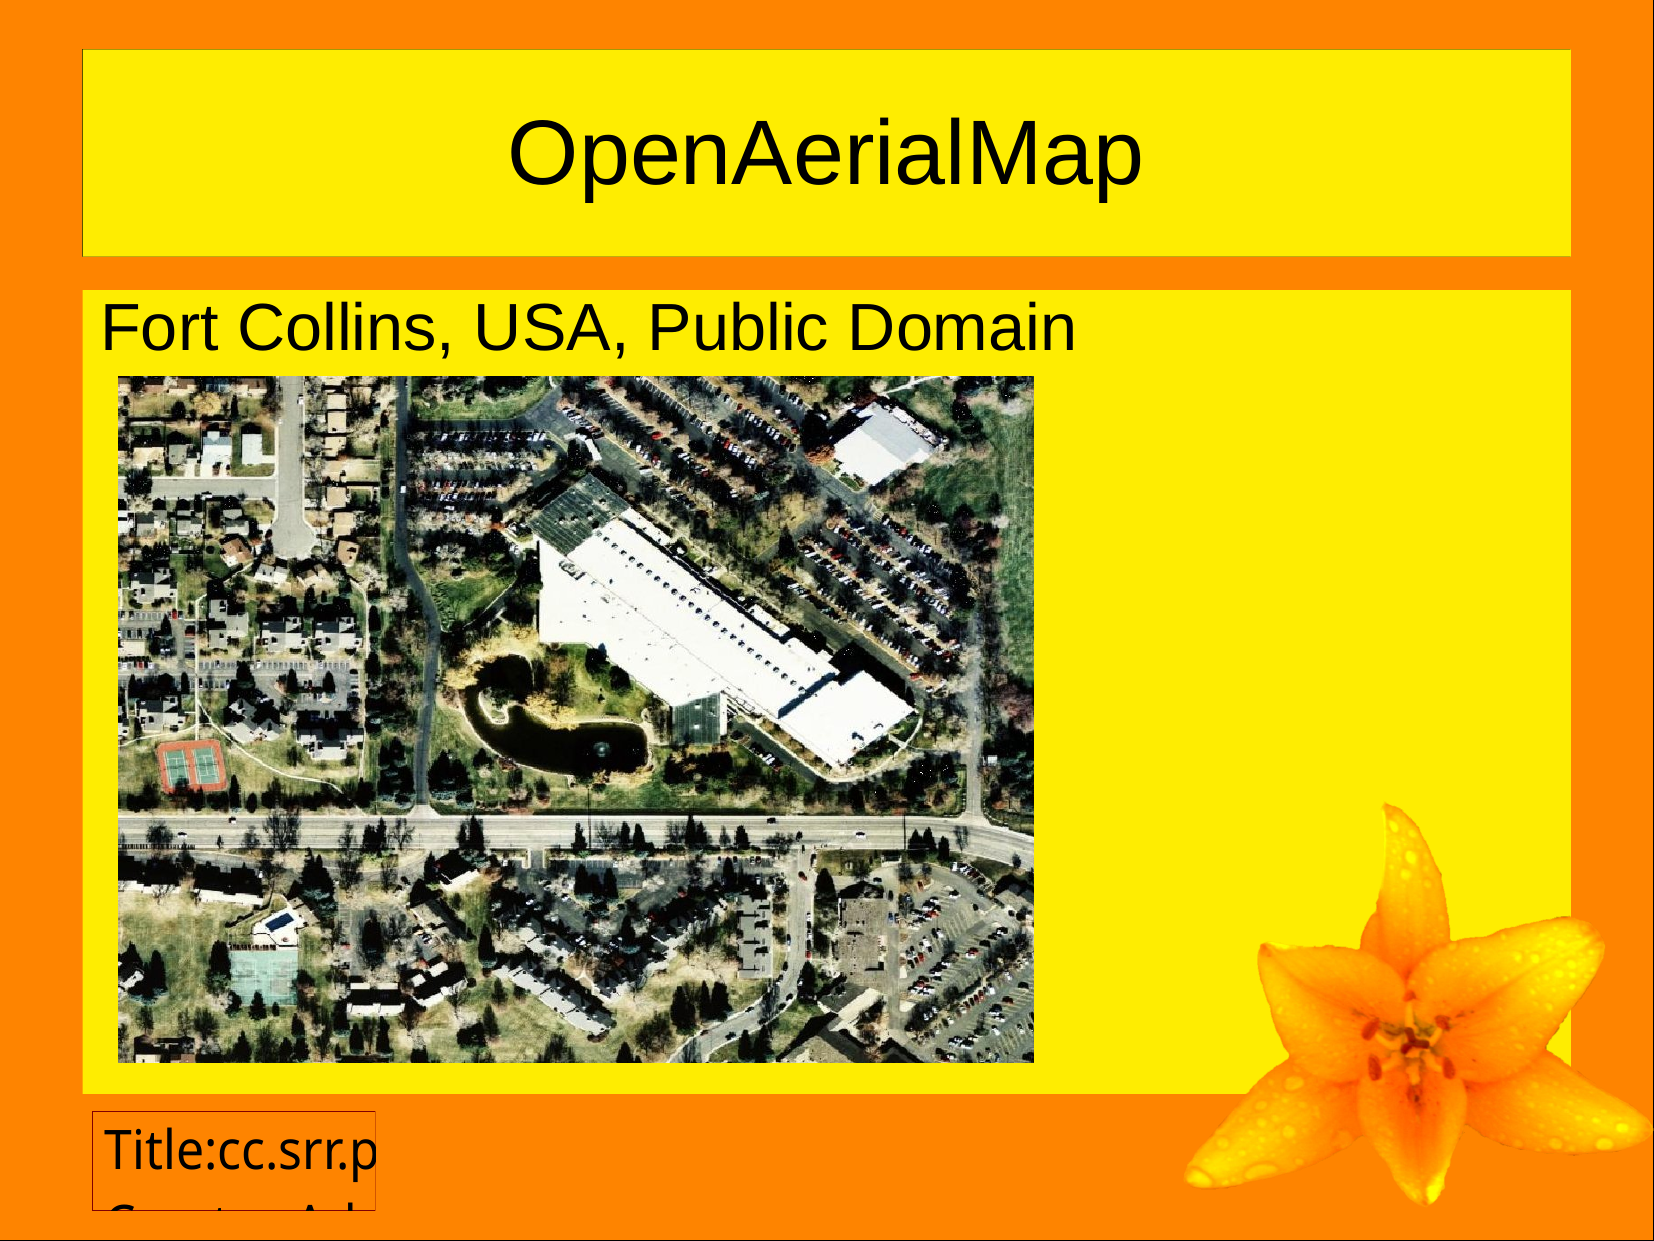

# OpenAerialMap
Fort Collins, USA, Public Domain